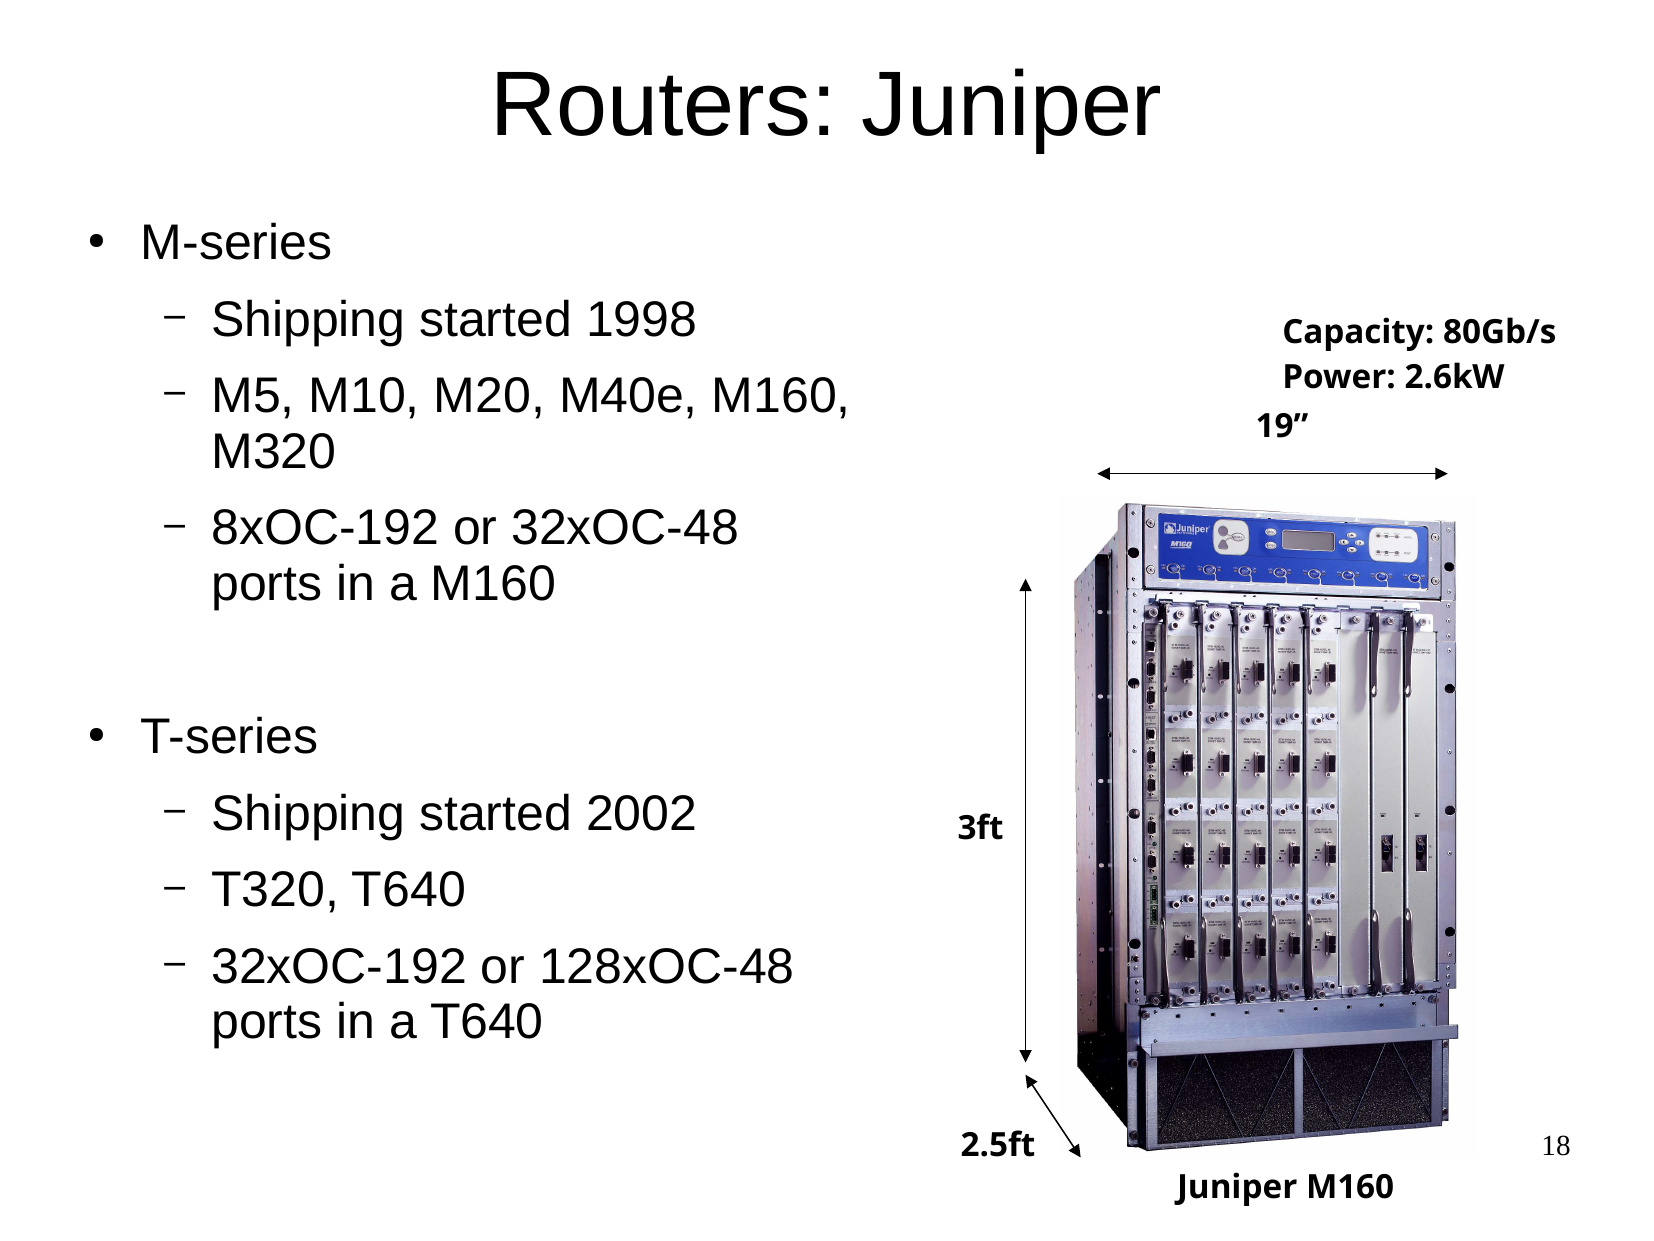

# Routers: Juniper
M-series
Shipping started 1998
M5, M10, M20, M40e, M160, M320
8xOC-192 or 32xOC-48
ports in a M160
T-series
Shipping started 2002
T320, T640
32xOC-192 or 128xOC-48
ports in a T640
Capacity: 80Gb/s
Power: 2.6kW
19”
3ft
2.5ft
18
Juniper M160